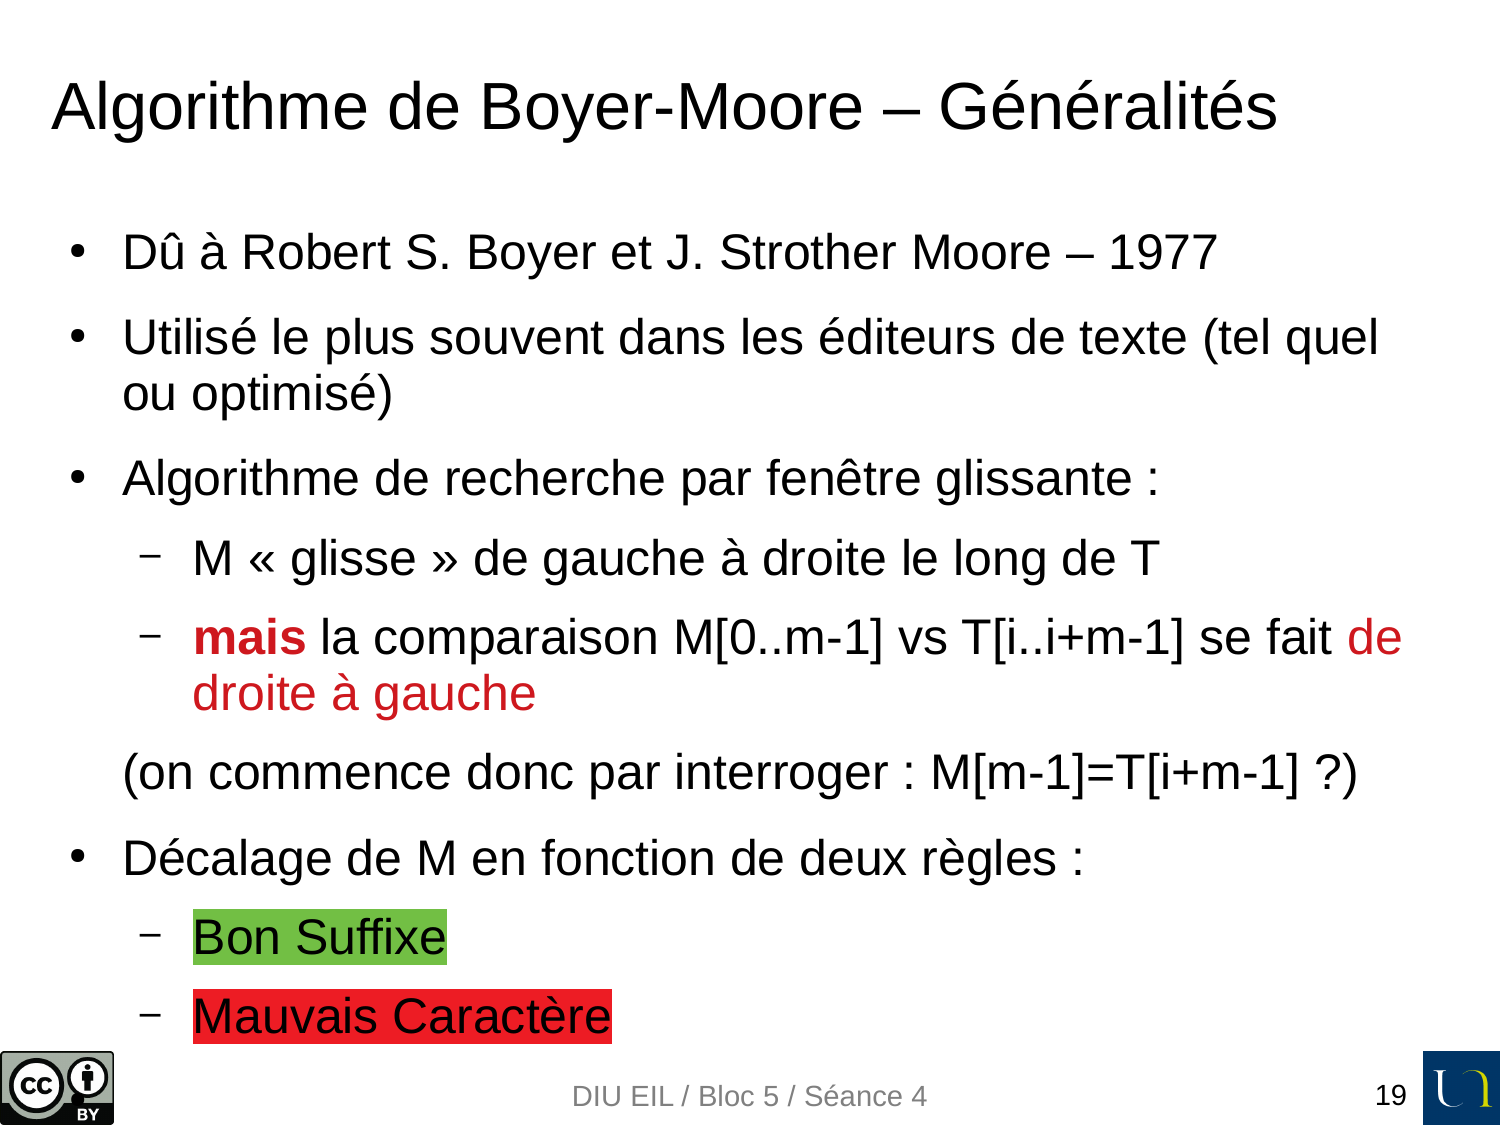

# Algorithme de Boyer-Moore – Généralités
Dû à Robert S. Boyer et J. Strother Moore – 1977
Utilisé le plus souvent dans les éditeurs de texte (tel quel ou optimisé)
Algorithme de recherche par fenêtre glissante :
M « glisse » de gauche à droite le long de T
mais la comparaison M[0..m-1] vs T[i..i+m-1] se fait de droite à gauche
(on commence donc par interroger : M[m-1]=T[i+m-1] ?)
Décalage de M en fonction de deux règles :
Bon Suffixe
Mauvais Caractère
19